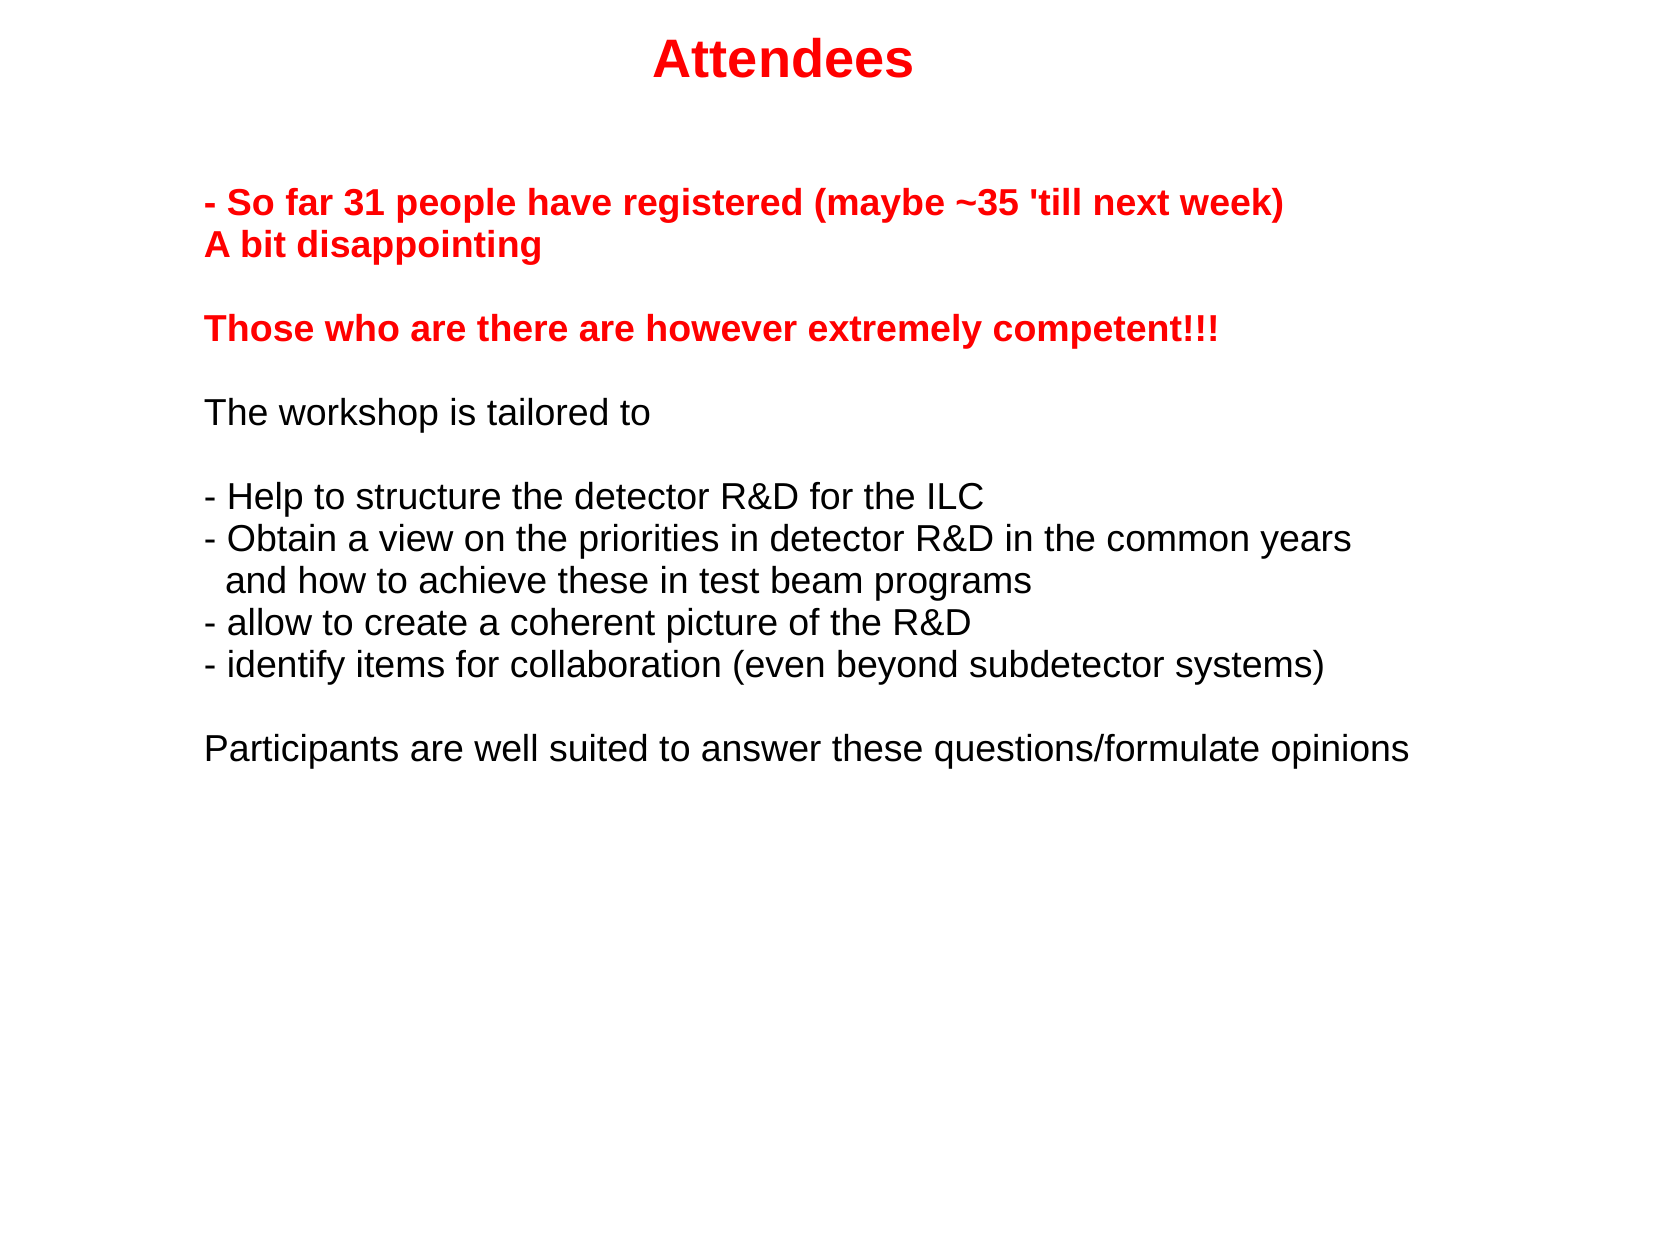

Attendees
- So far 31 people have registered (maybe ~35 'till next week)
A bit disappointing
Those who are there are however extremely competent!!!
The workshop is tailored to
- Help to structure the detector R&D for the ILC
- Obtain a view on the priorities in detector R&D in the common years
 and how to achieve these in test beam programs
- allow to create a coherent picture of the R&D
- identify items for collaboration (even beyond subdetector systems)
Participants are well suited to answer these questions/formulate opinions